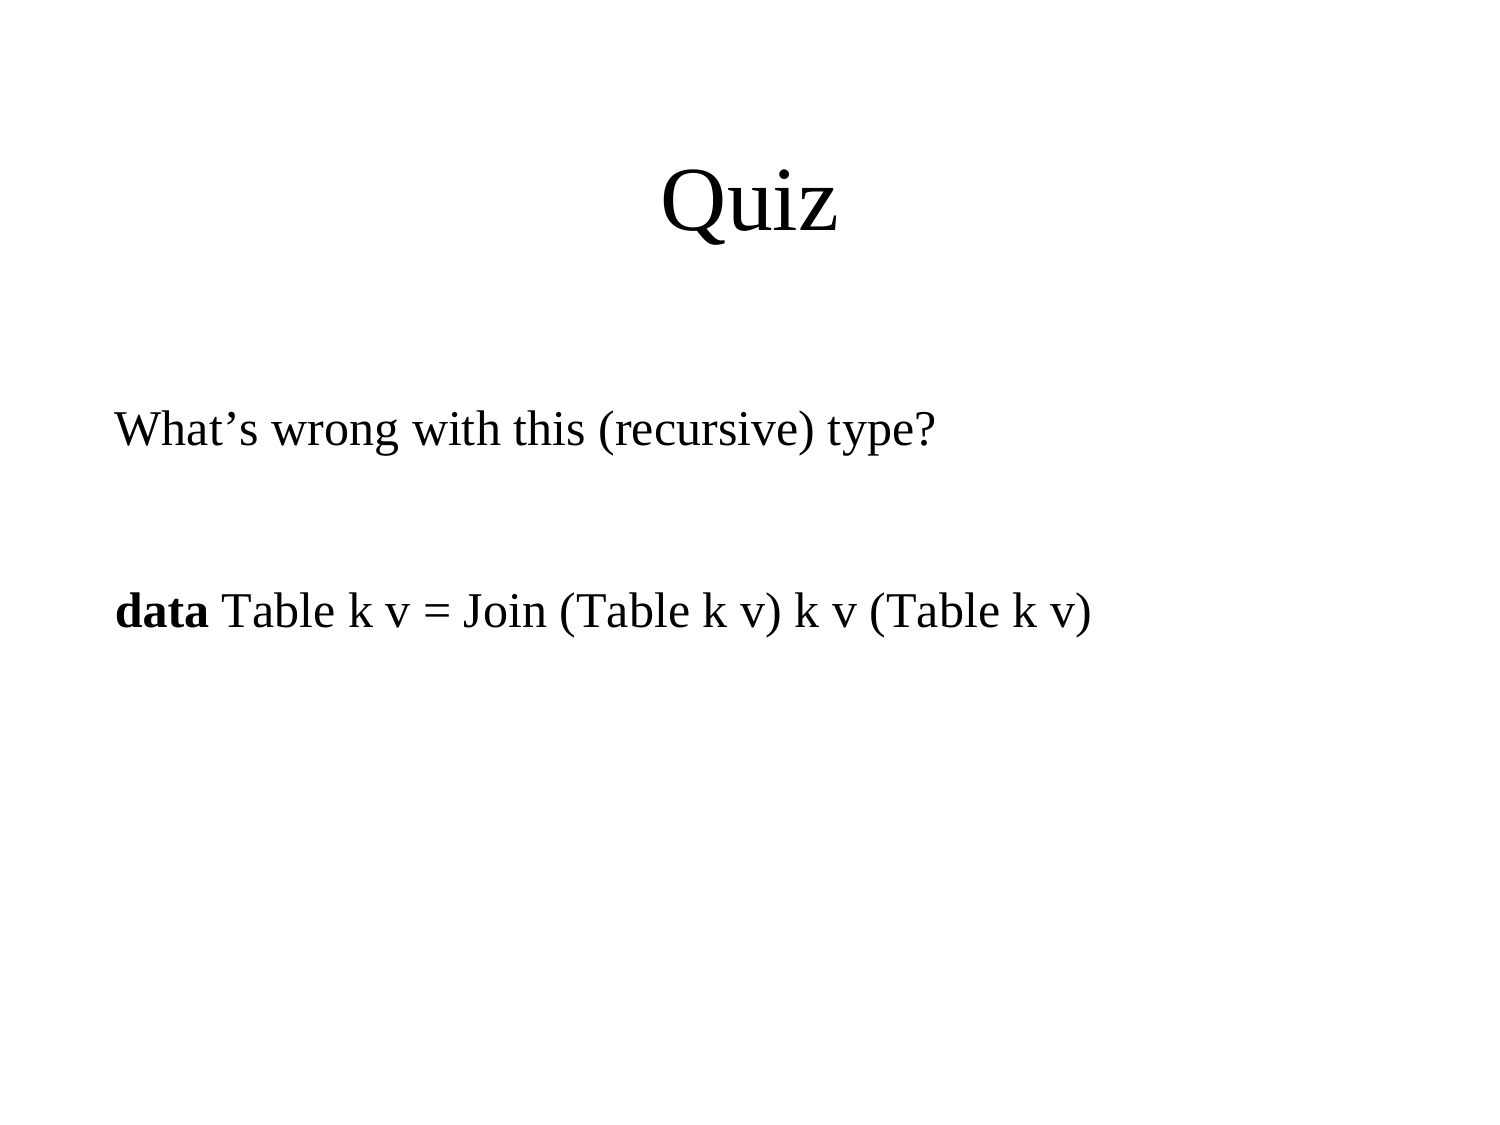

# Quiz
What’s wrong with this (recursive) type?
data Table k v = Join (Table k v) k v (Table k v)